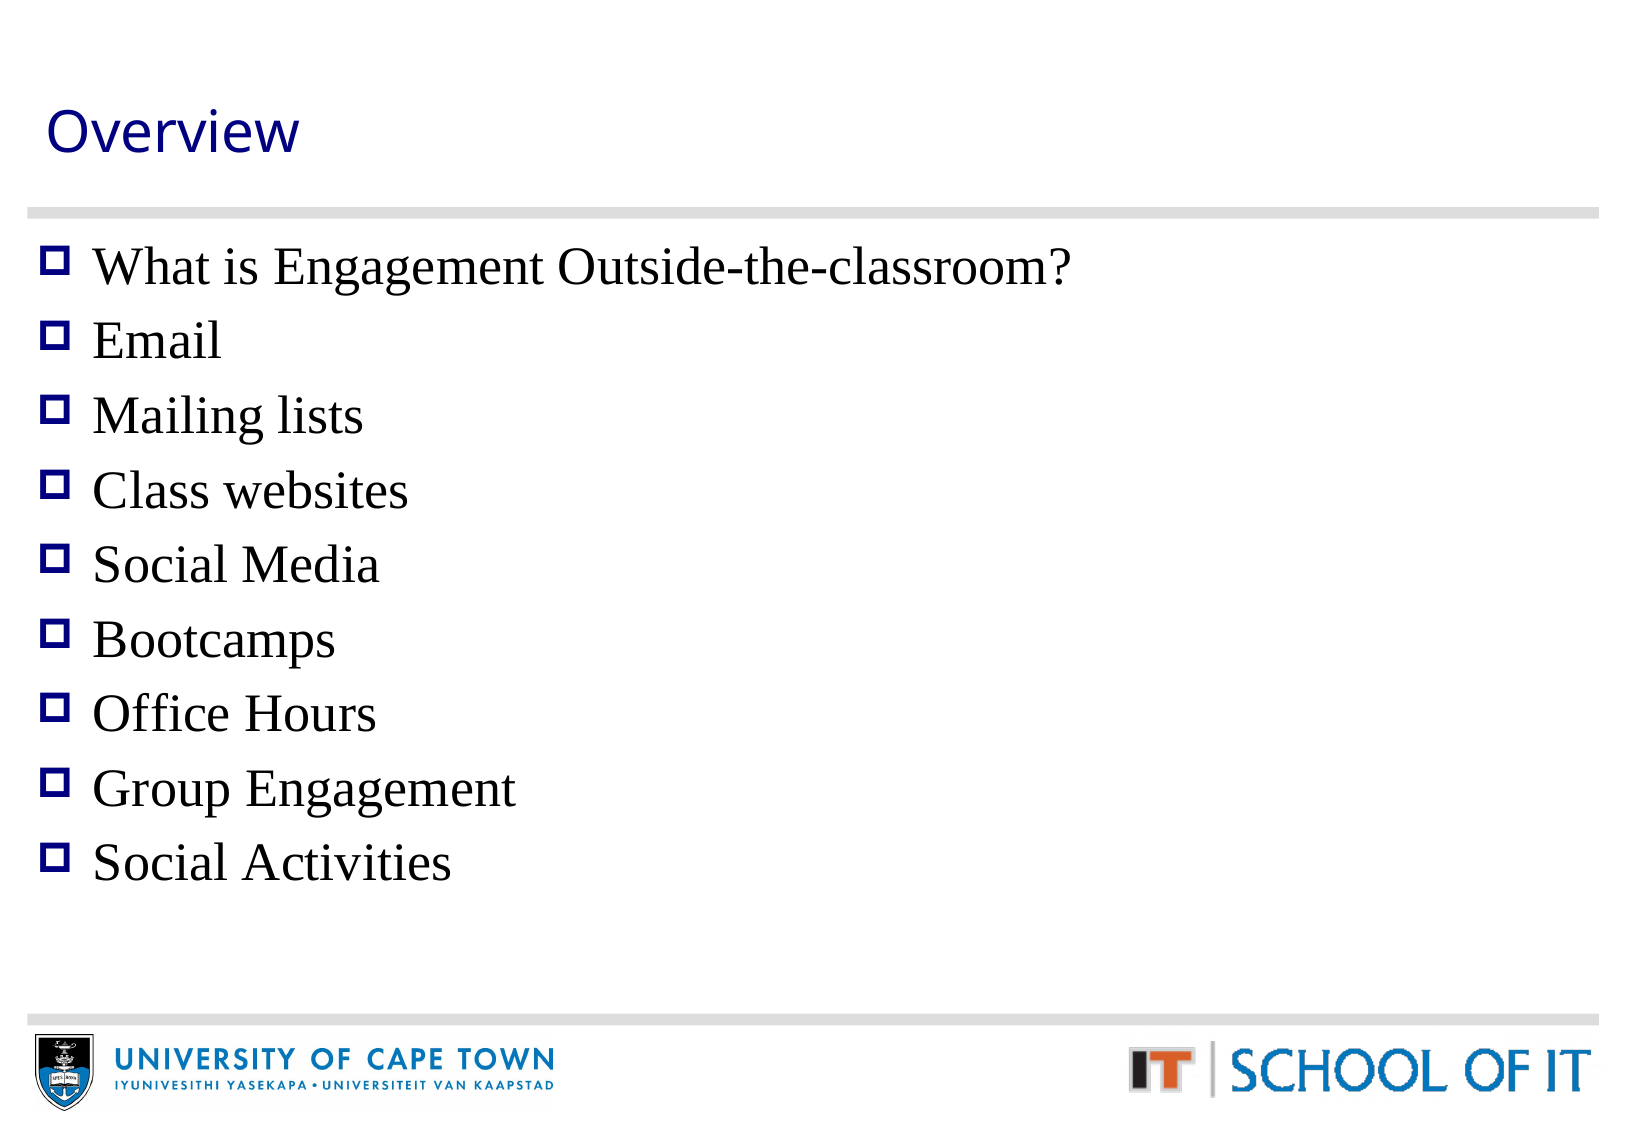

# Overview
What is Engagement Outside-the-classroom?
Email
Mailing lists
Class websites
Social Media
Bootcamps
Office Hours
Group Engagement
Social Activities